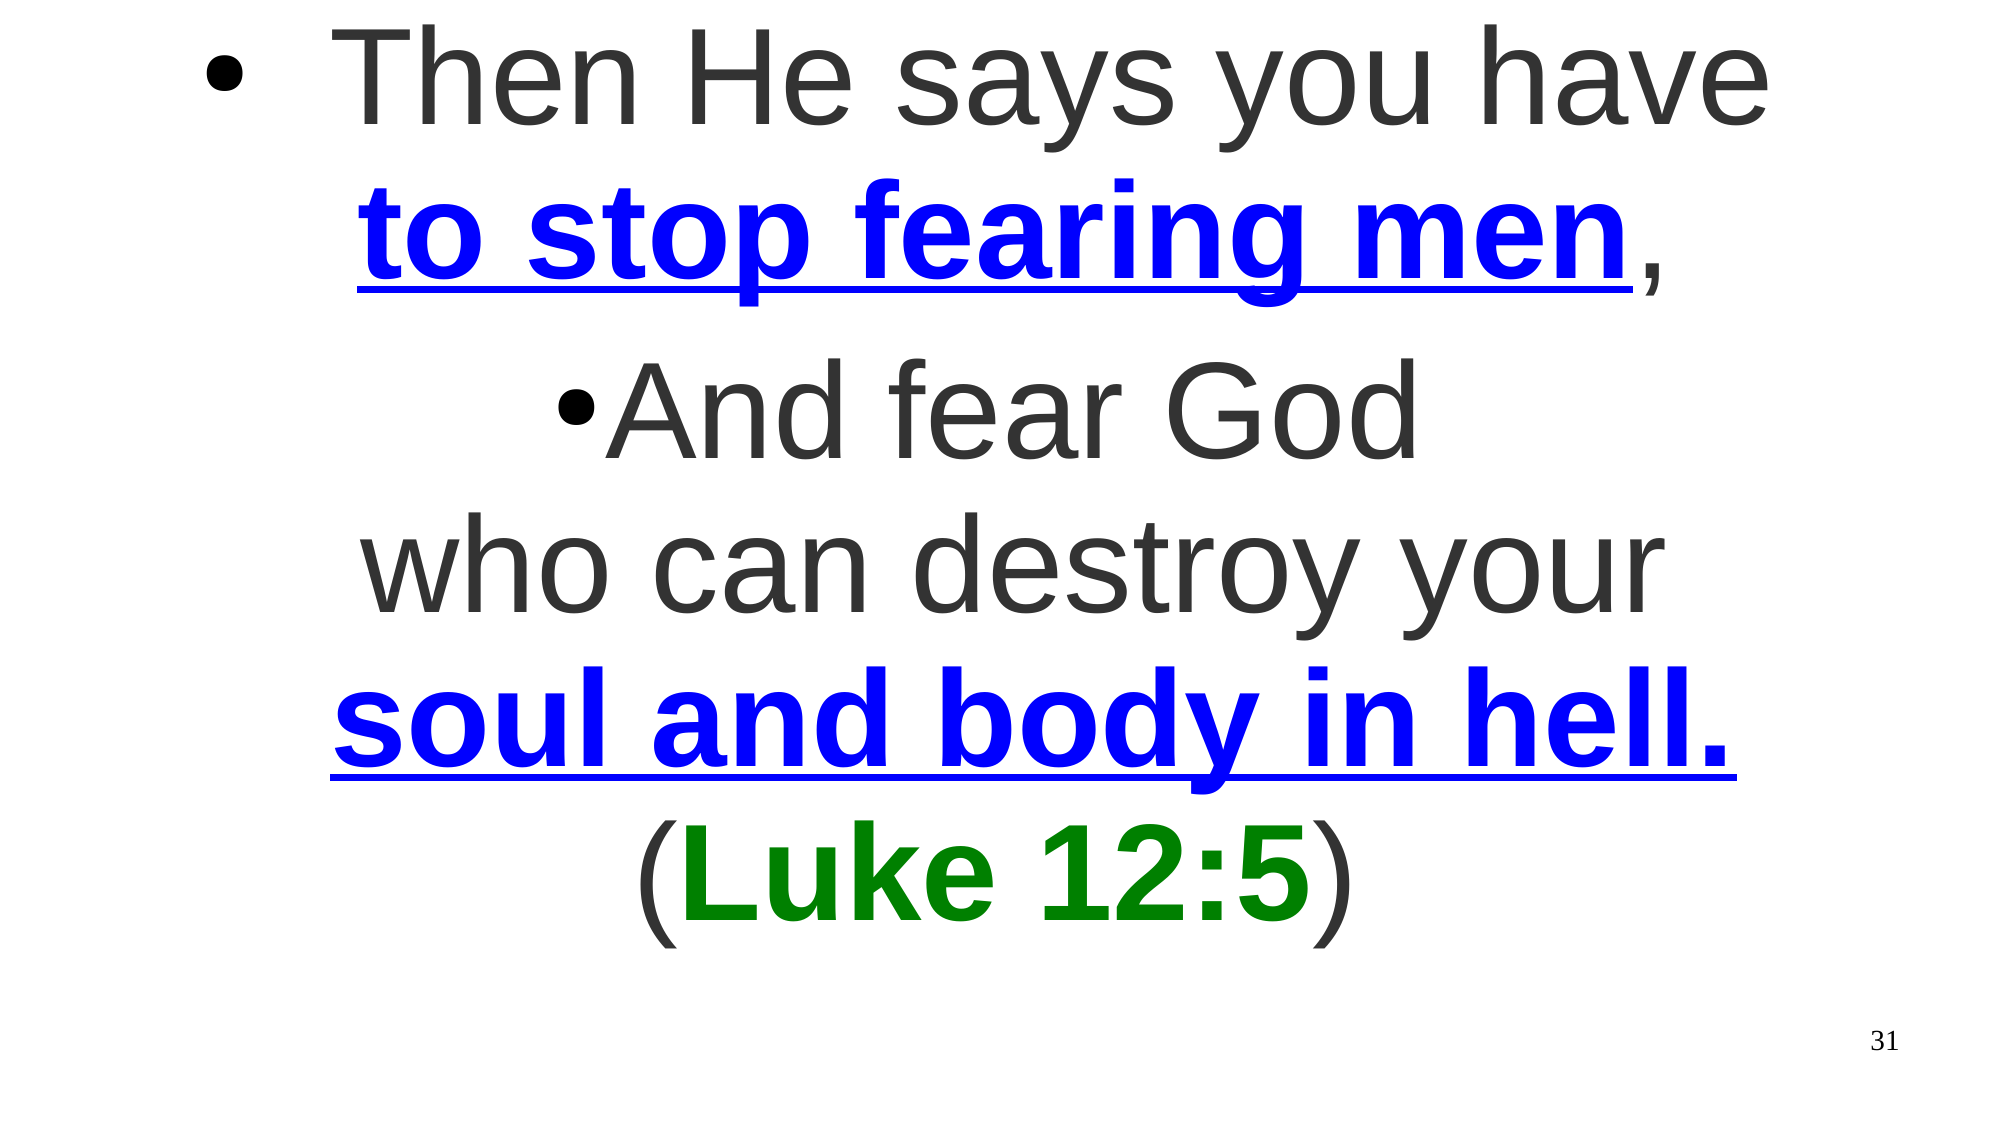

# Then He says you have to stop fearing men,
And fear God
who can destroy your
soul and body in hell.
(Luke 12:5)
31